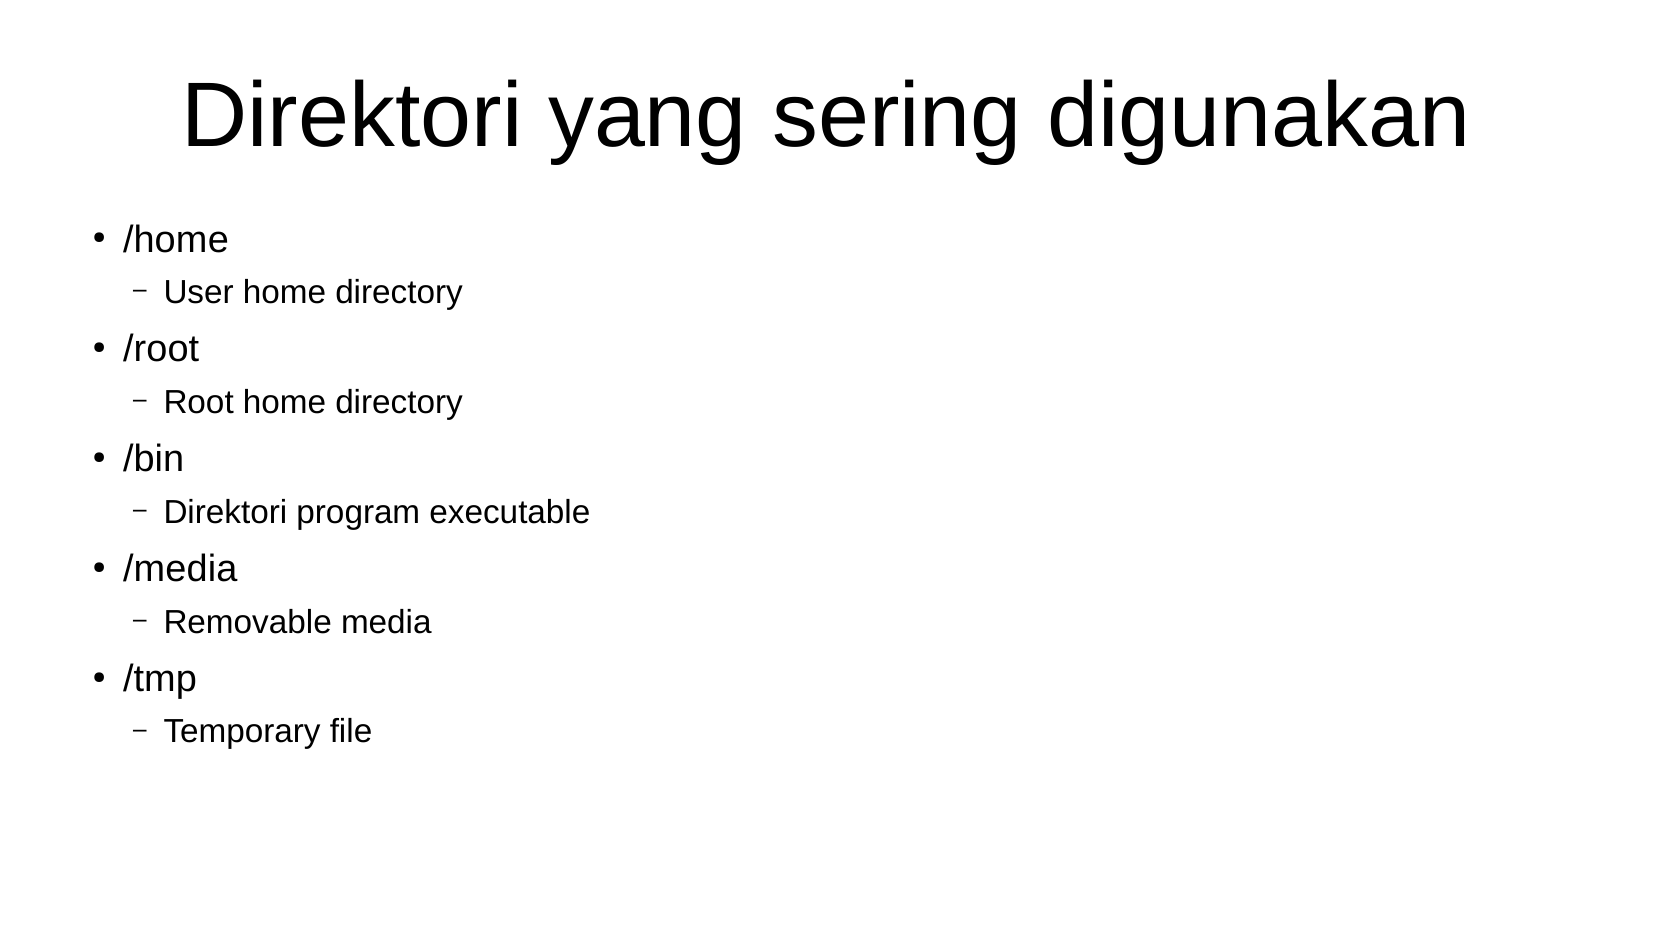

# Direktori yang sering digunakan
/home
User home directory
/root
Root home directory
/bin
Direktori program executable
/media
Removable media
/tmp
Temporary file